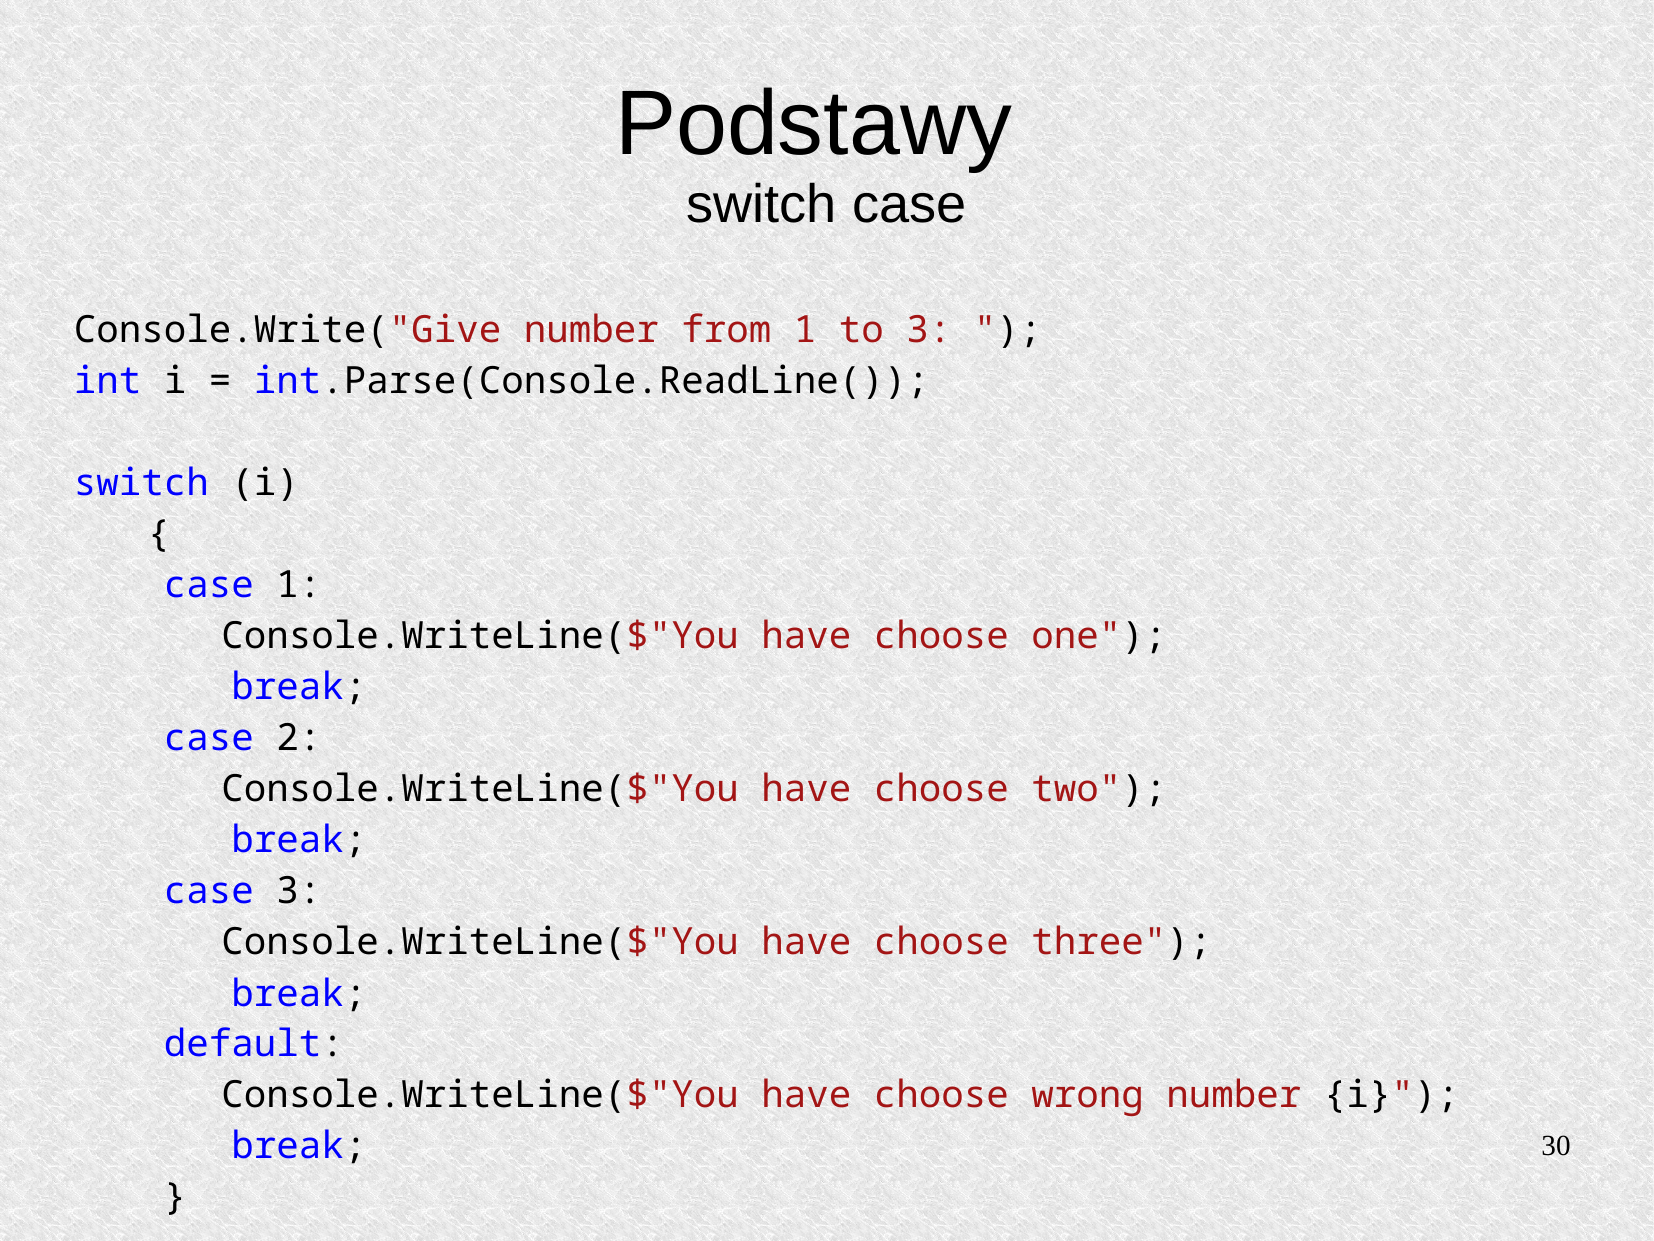

# Podstawy switch case
Console.Write("Give number from 1 to 3: ");
int i = int.Parse(Console.ReadLine());
switch (i)
	{
 case 1:
 	Console.WriteLine($"You have choose one");
 break;
 case 2:
 	Console.WriteLine($"You have choose two");
 break;
 case 3:
 	Console.WriteLine($"You have choose three");
 break;
 default:
 	Console.WriteLine($"You have choose wrong number {i}");
 break;
 }
30